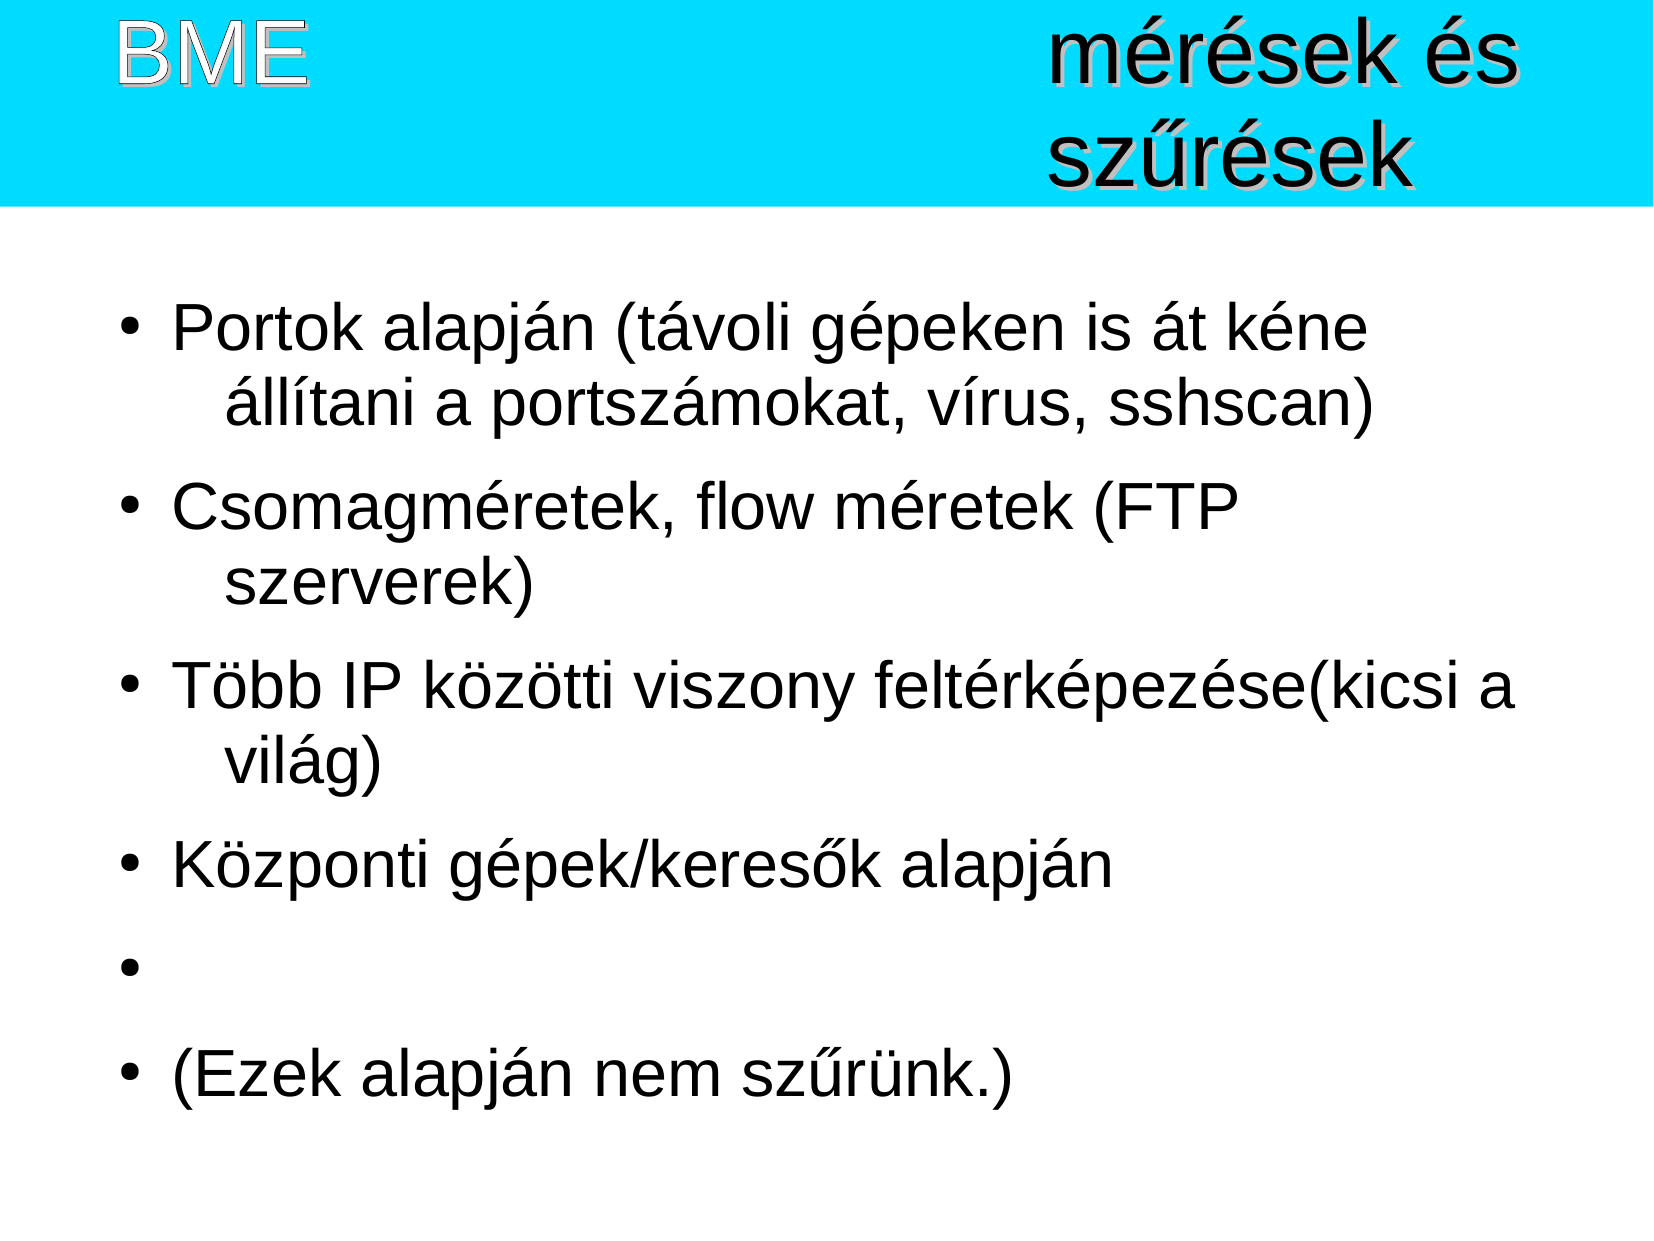

BME	mérések és 				szűrések
# Portok alapján (távoli gépeken is át kéne állítani a portszámokat, vírus, sshscan)
Csomagméretek, flow méretek (FTP szerverek)
Több IP közötti viszony feltérképezése(kicsi a világ)
Központi gépek/keresők alapján
(Ezek alapján nem szűrünk.)